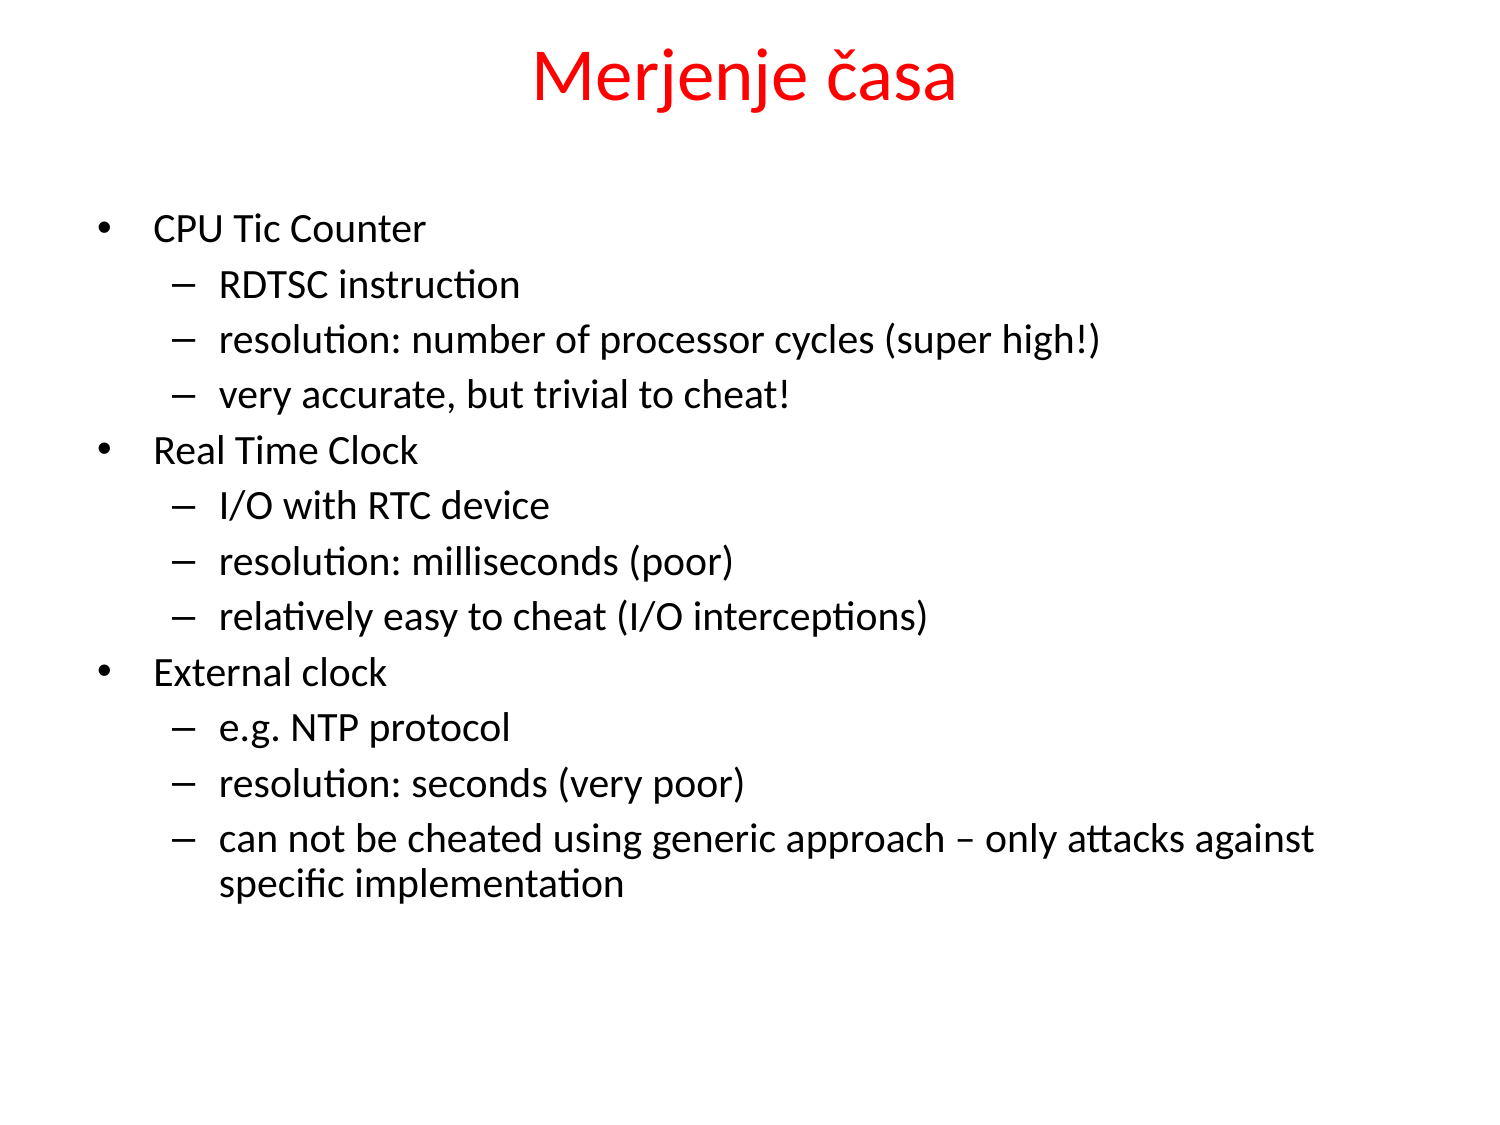

# Merjenje časa
CPU Tic Counter
RDTSC instruction
resolution: number of processor cycles (super high!)
very accurate, but trivial to cheat!
Real Time Clock
I/O with RTC device
resolution: milliseconds (poor)
relatively easy to cheat (I/O interceptions)
External clock
e.g. NTP protocol
resolution: seconds (very poor)
can not be cheated using generic approach – only attacks against specific implementation